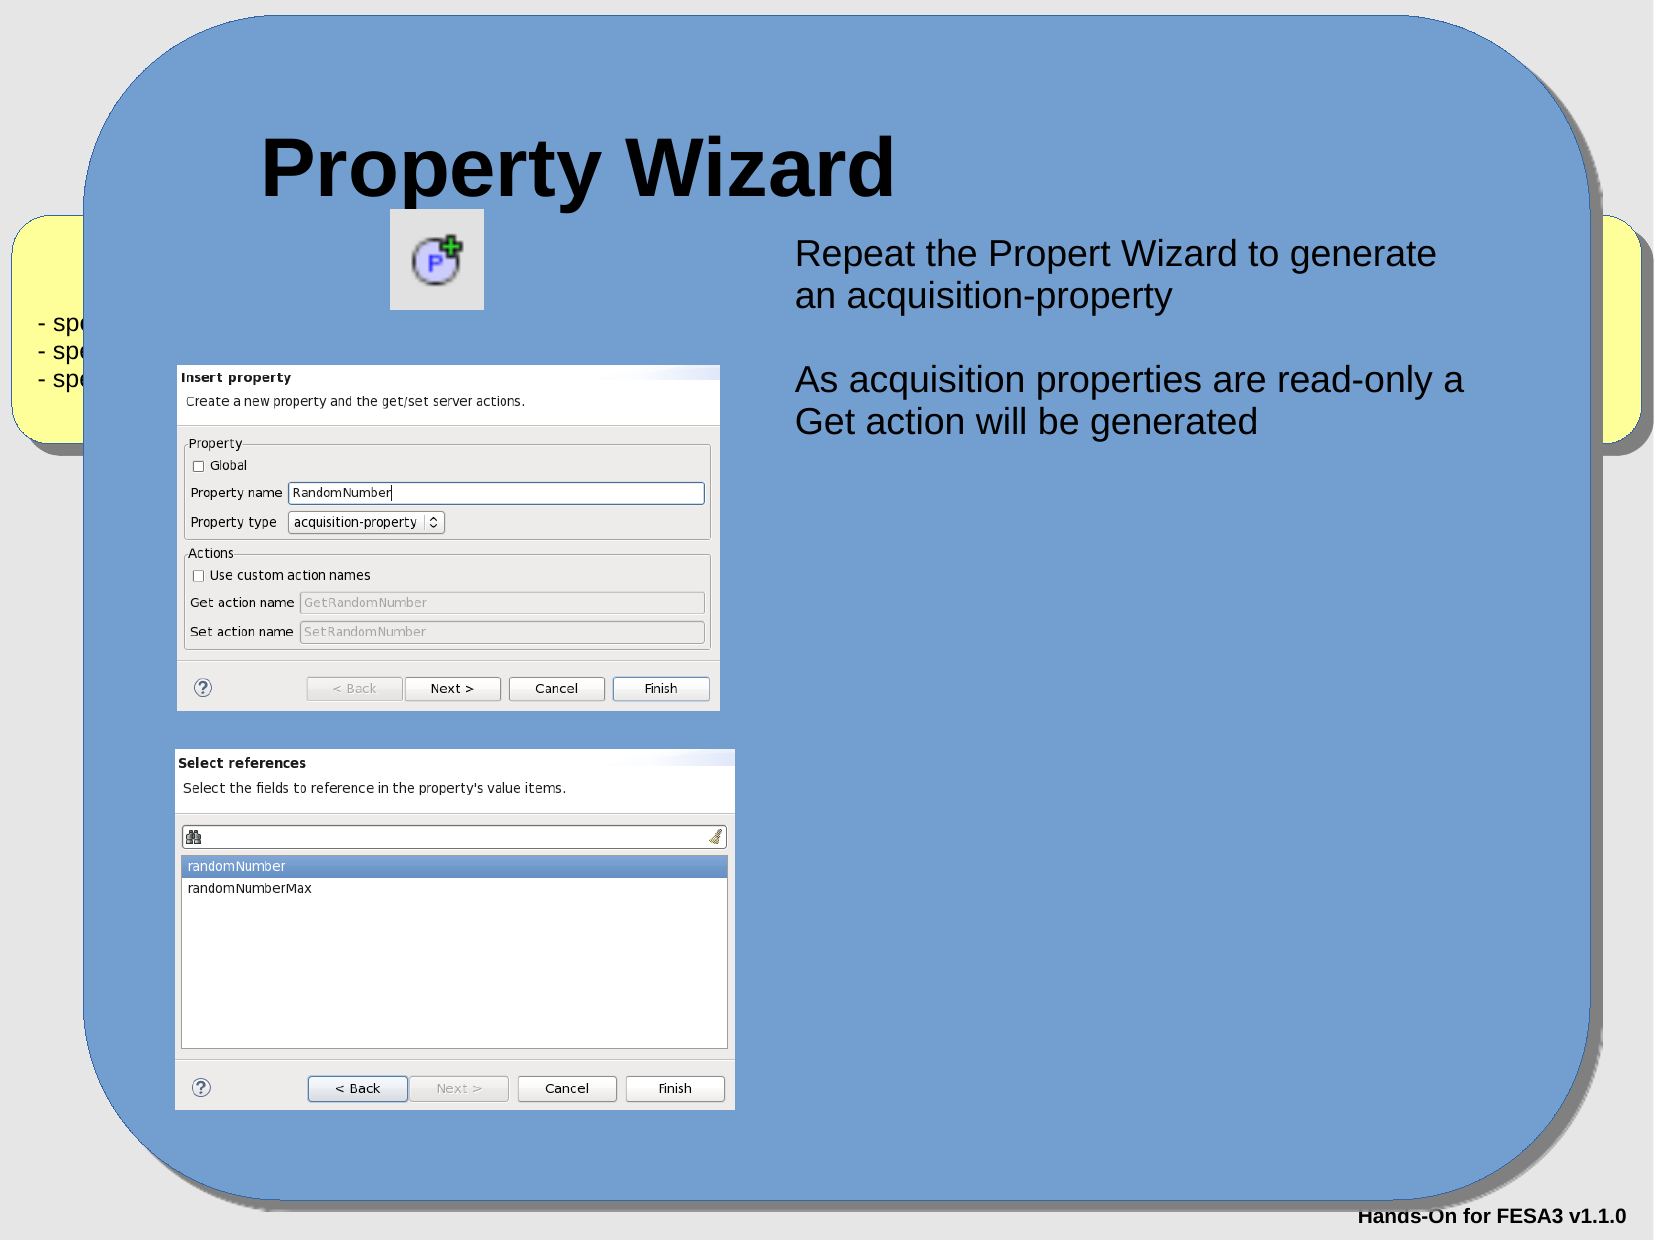

Property Wizard
Repeat the Propert Wizard to generate an acquisition-property
As acquisition properties are read-only a Get action will be generated